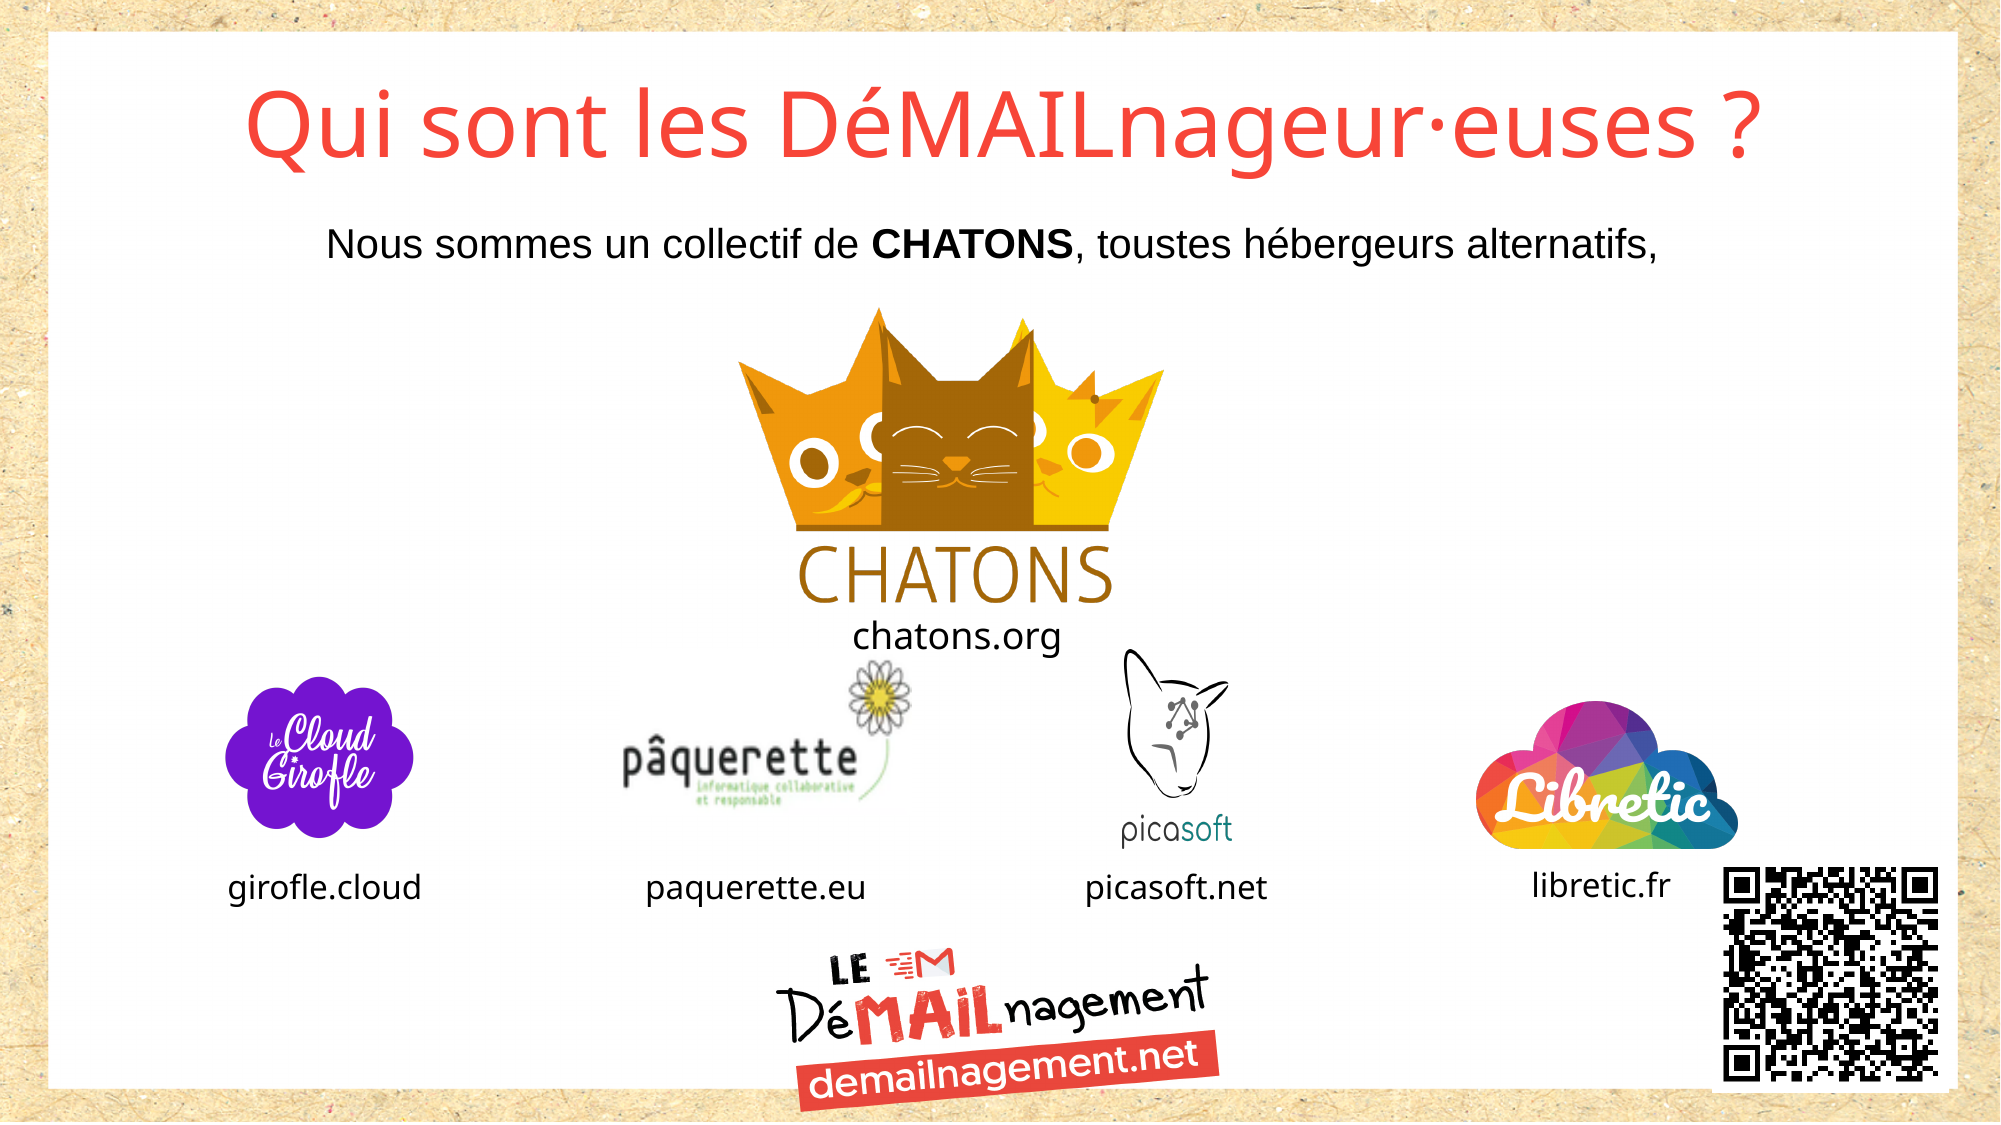

# Qui sont les DéMAILnageur·euses ?
Nous sommes un collectif de CHATONS, toustes hébergeurs alternatifs,
chatons.org
libretic.fr
girofle.cloud
paquerette.eu
picasoft.net